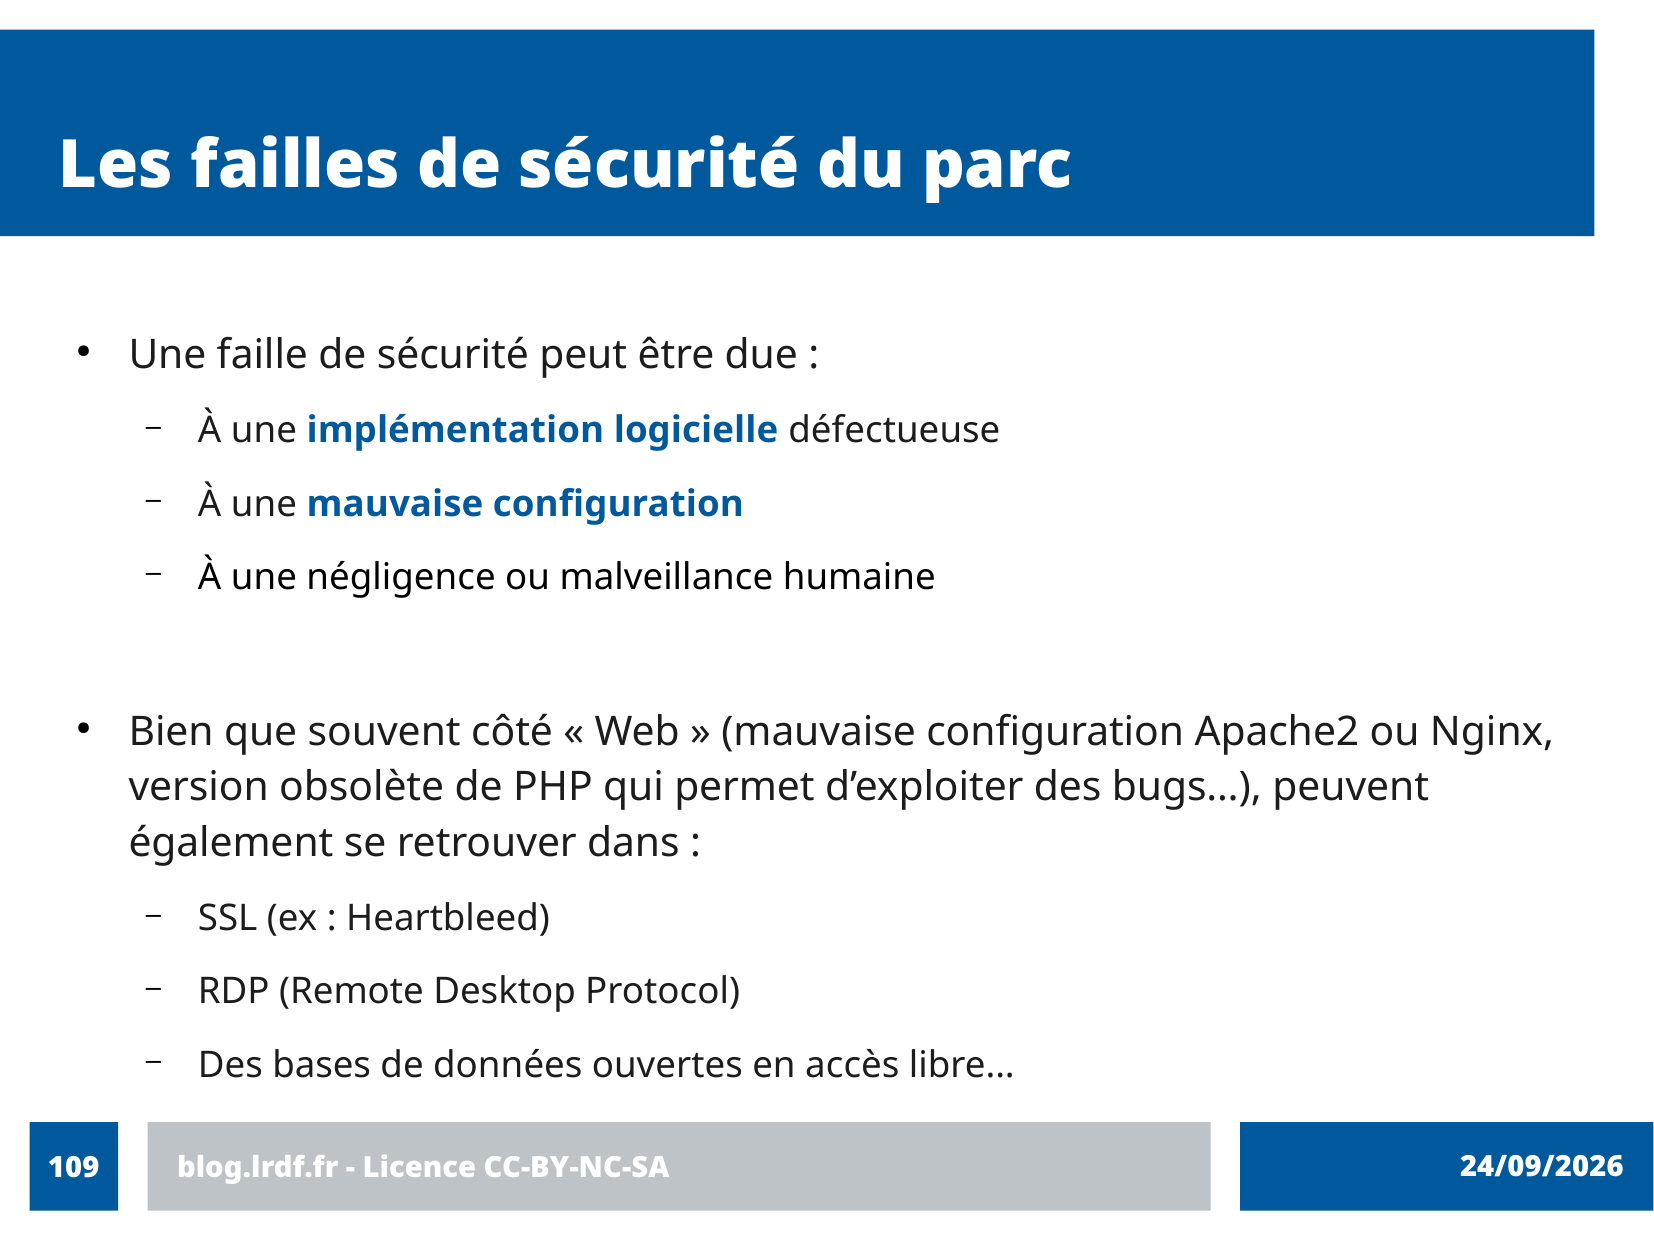

# Les failles de sécurité du parc
Une faille de sécurité peut être due :
À une implémentation logicielle défectueuse
À une mauvaise configuration
À une négligence ou malveillance humaine
Bien que souvent côté « Web » (mauvaise configuration Apache2 ou Nginx, version obsolète de PHP qui permet d’exploiter des bugs…), peuvent également se retrouver dans :
SSL (ex : Heartbleed)
RDP (Remote Desktop Protocol)
Des bases de données ouvertes en accès libre...
109
blog.lrdf.fr - Licence CC-BY-NC-SA